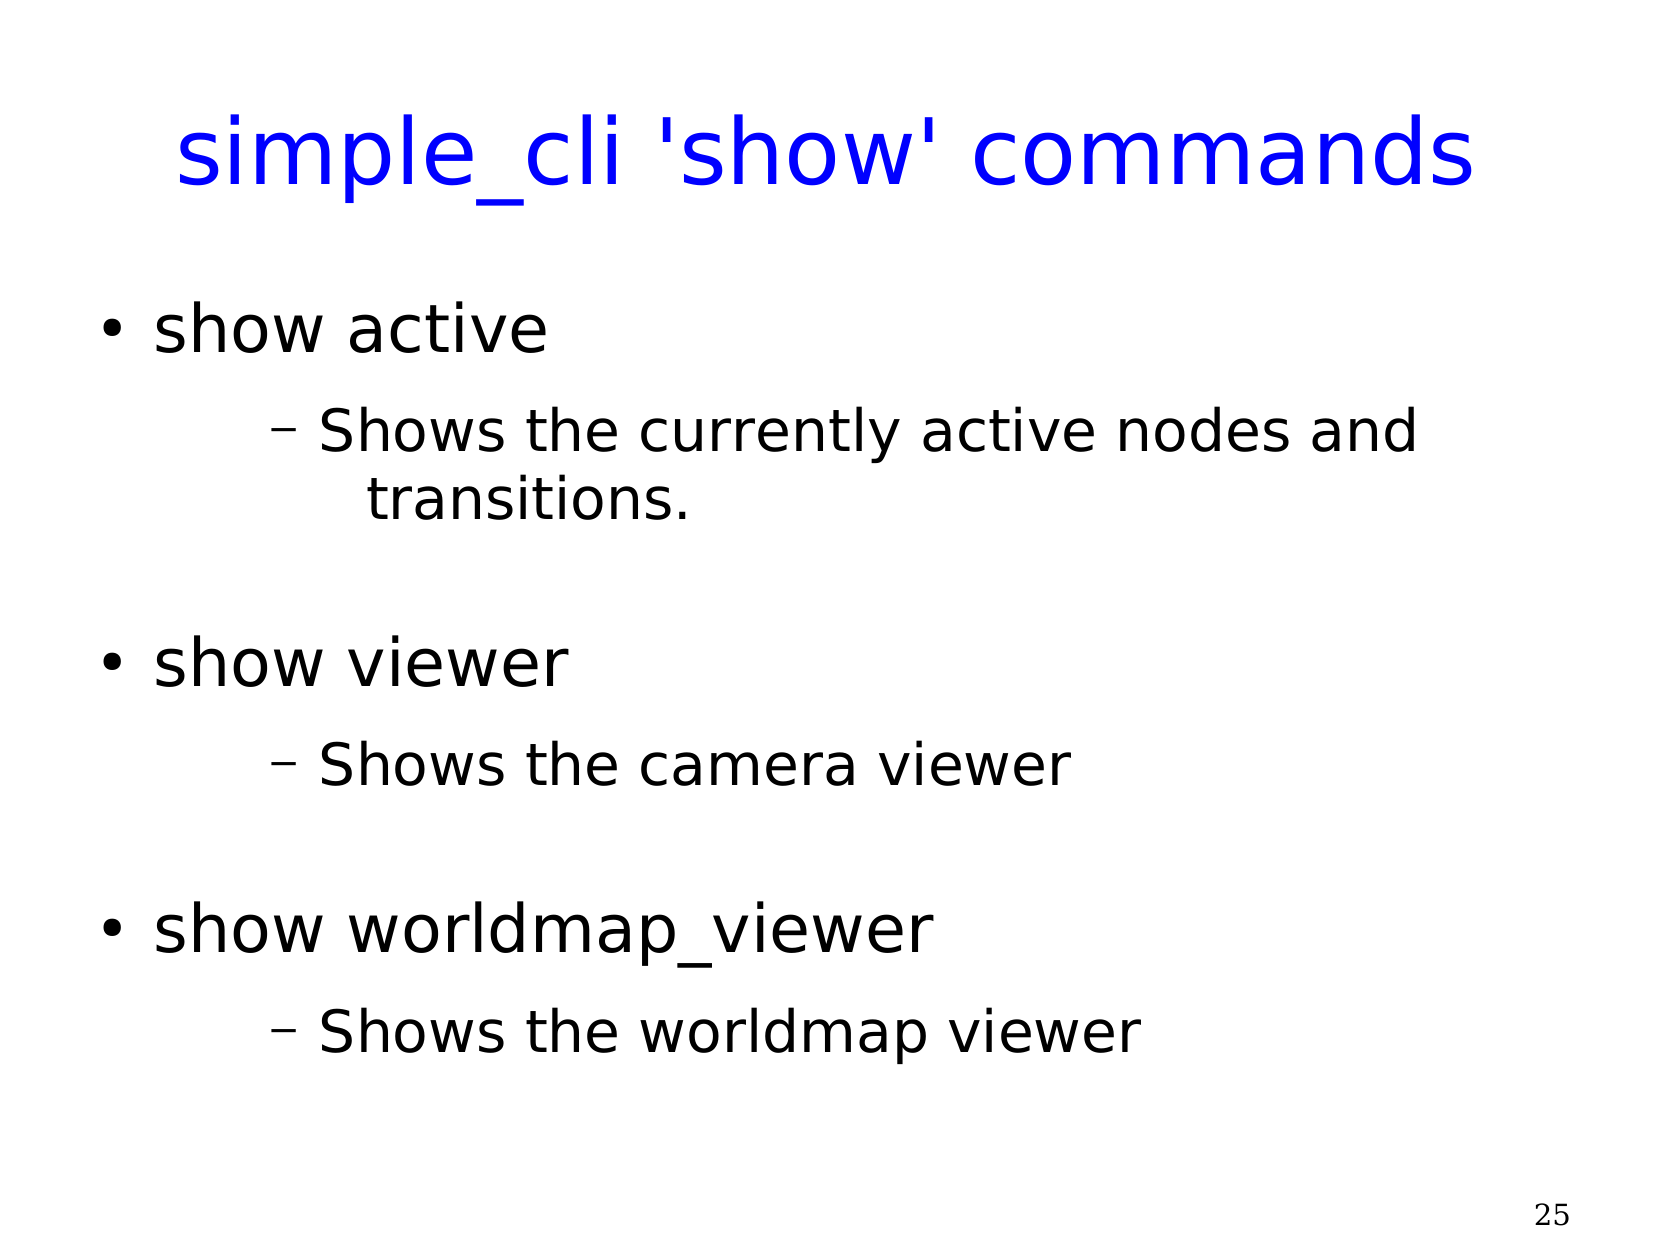

# simple_cli 'show' commands
show active
Shows the currently active nodes and transitions.
show viewer
Shows the camera viewer
show worldmap_viewer
Shows the worldmap viewer
25